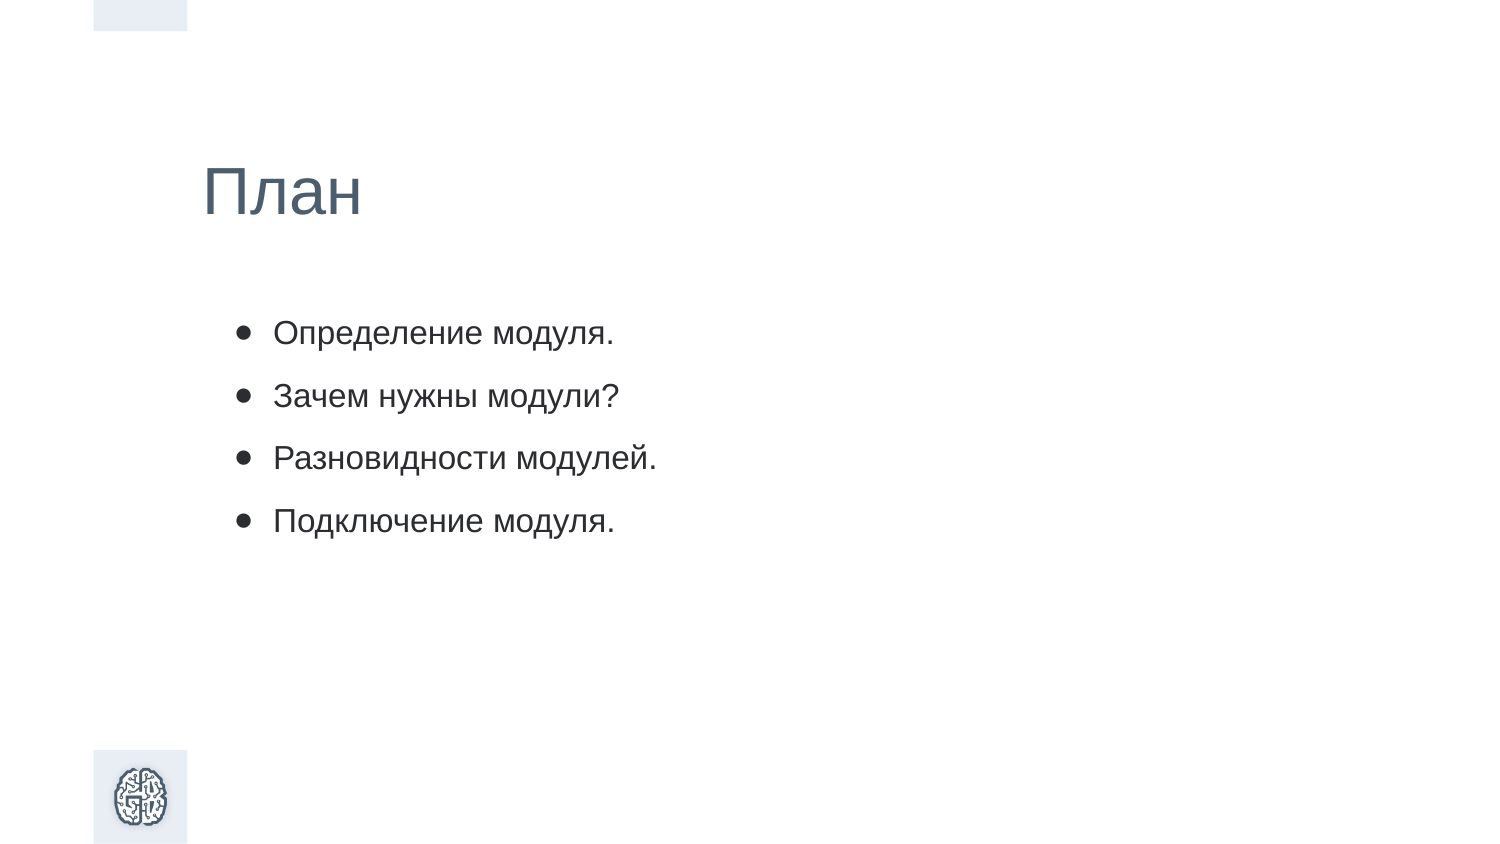

План
Определение модуля.
Зачем нужны модули?
Разновидности модулей.
Подключение модуля.